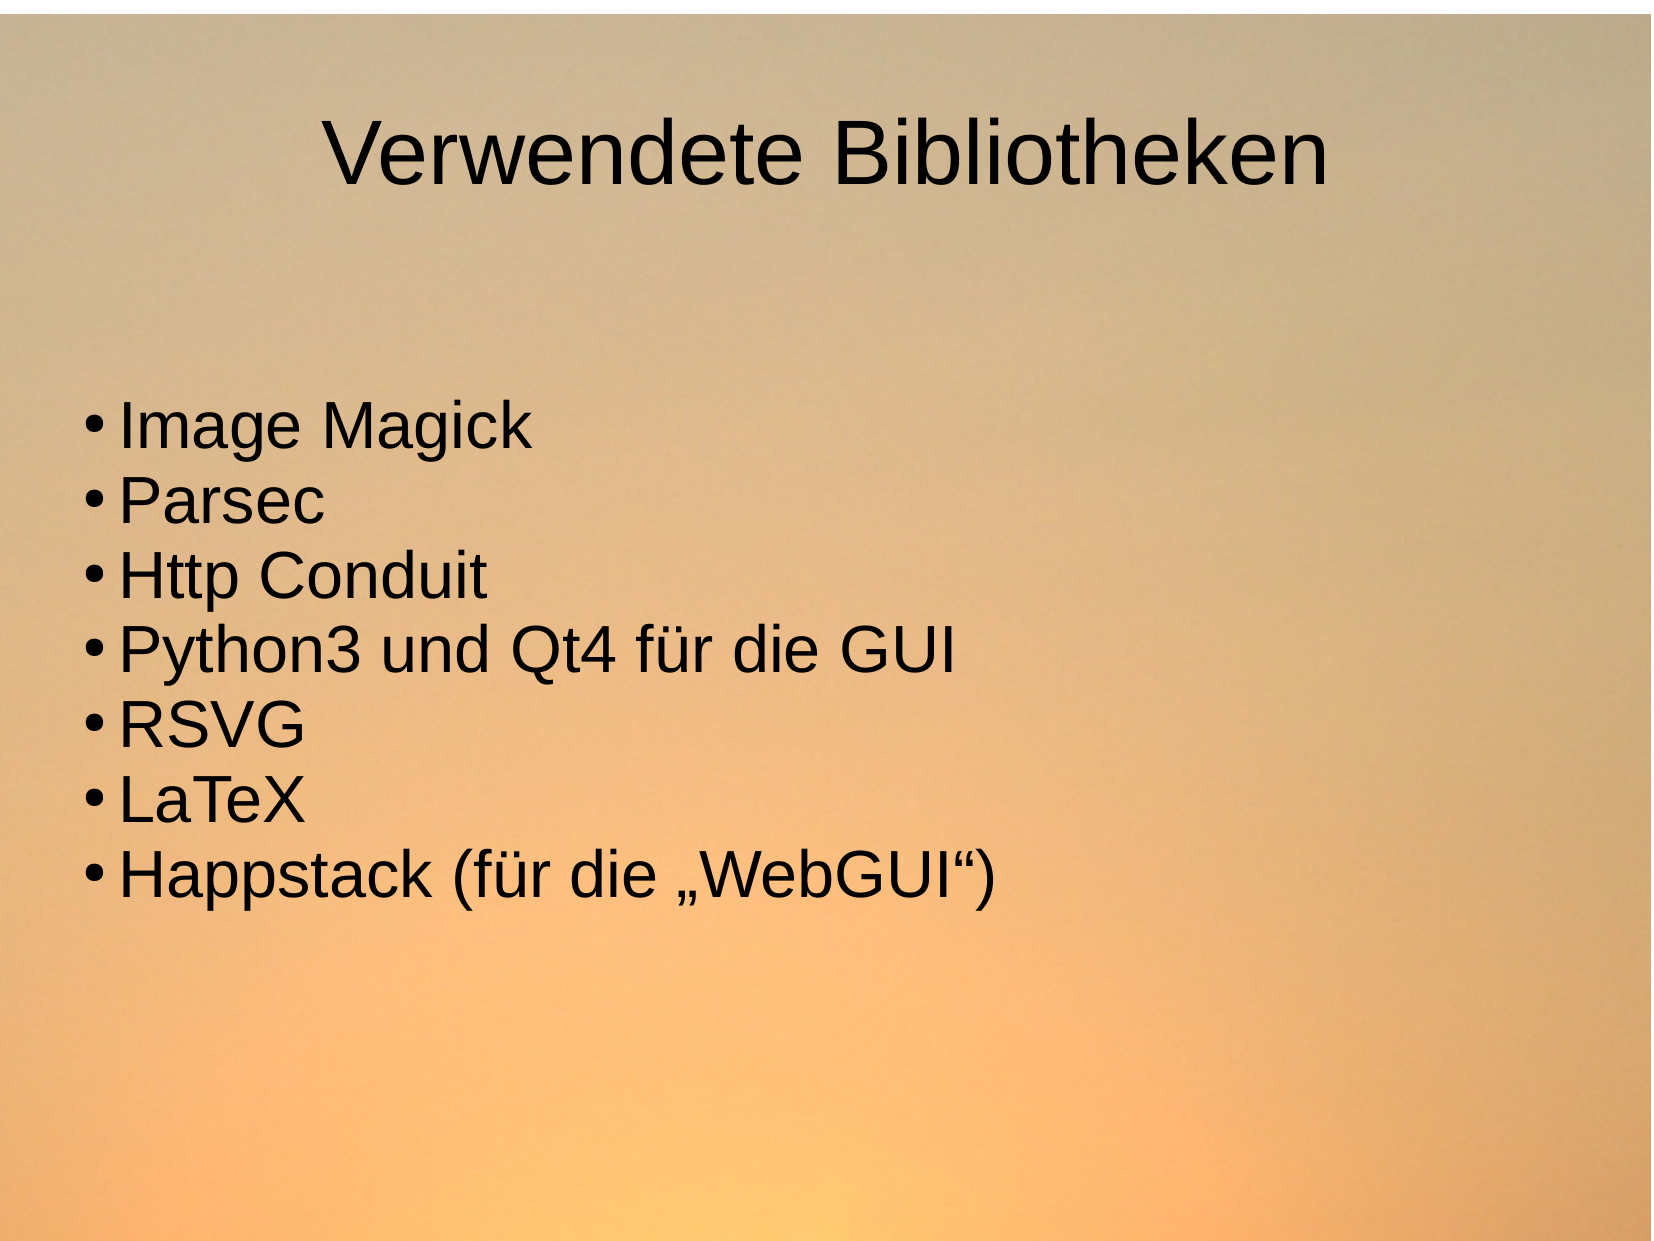

# Verwendete Bibliotheken
Image Magick
Parsec
Http Conduit
Python3 und Qt4 für die GUI
RSVG
LaTeX
Happstack (für die „WebGUI“)